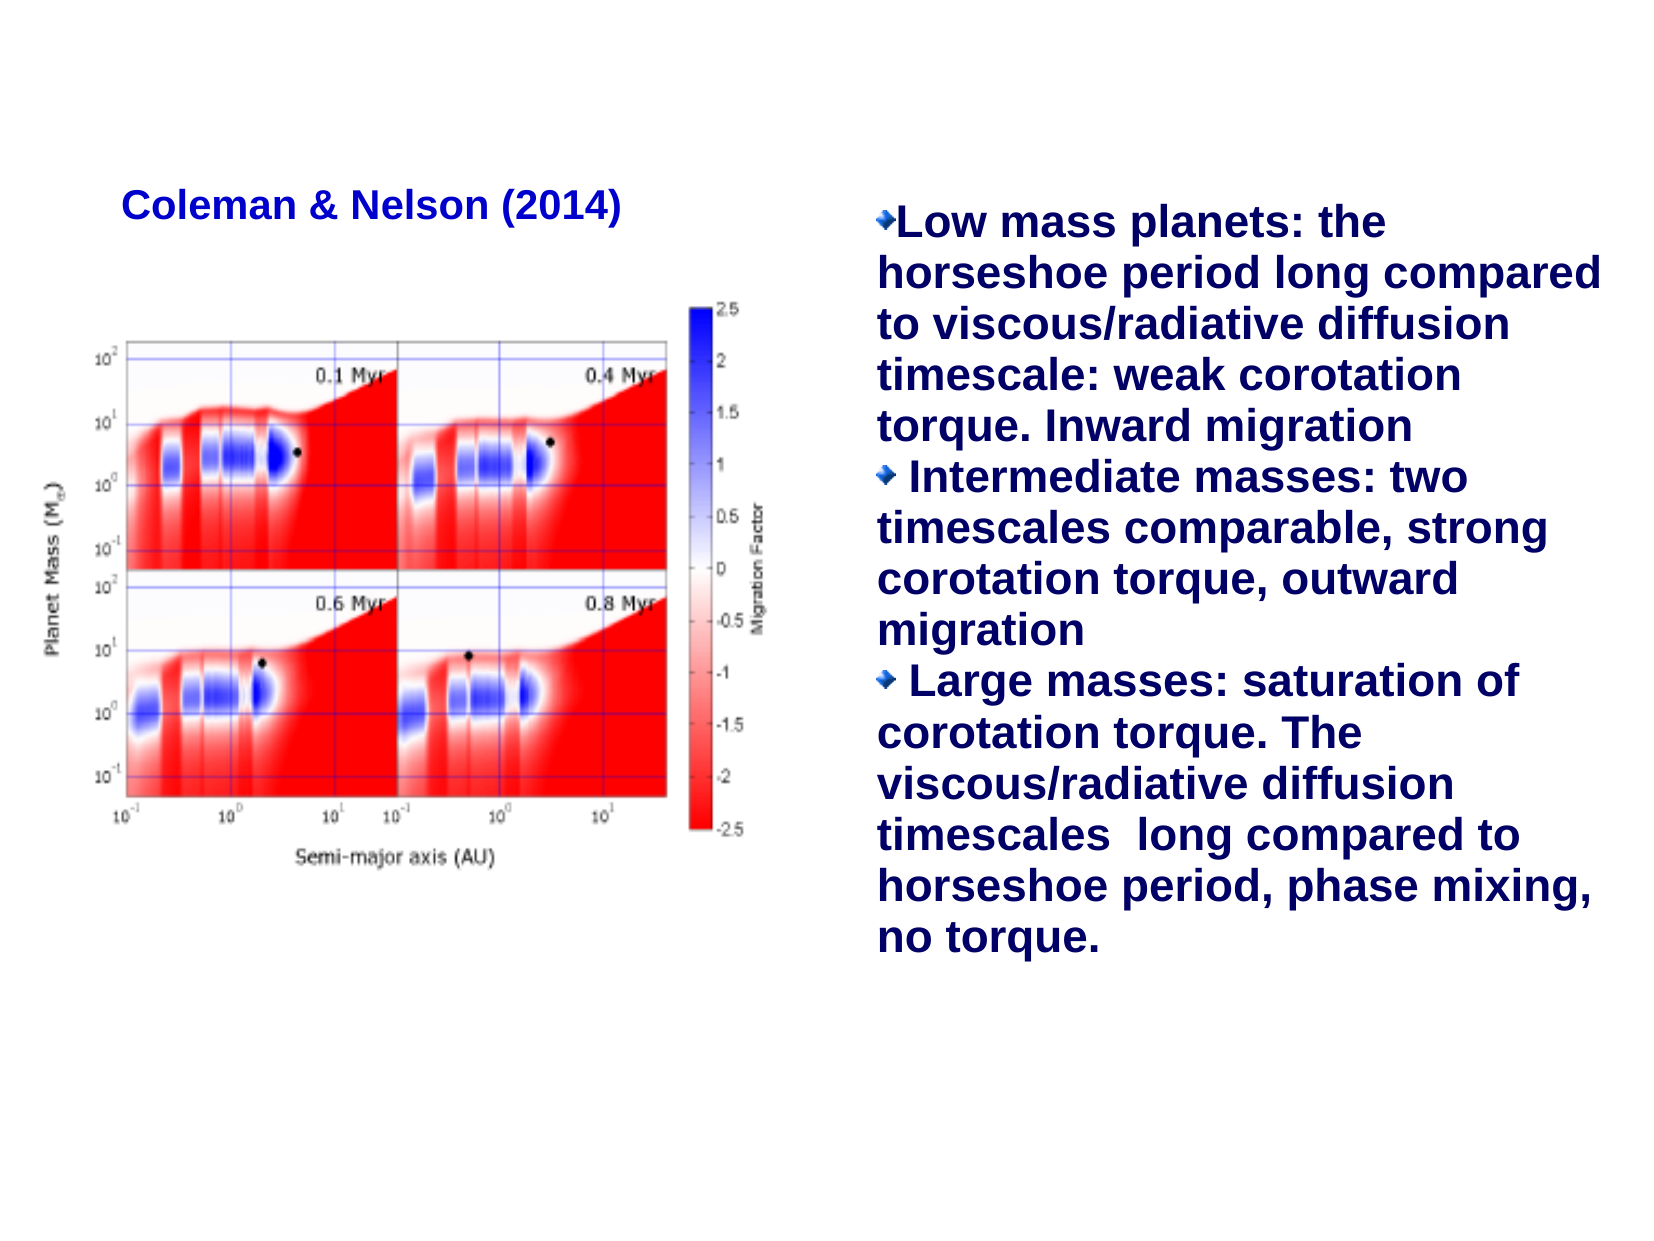

Coleman & Nelson (2014)
Low mass planets: the horseshoe period long compared to viscous/radiative diffusion timescale: weak corotation torque. Inward migration
 Intermediate masses: two timescales comparable, strong corotation torque, outward migration
 Large masses: saturation of corotation torque. The viscous/radiative diffusion timescales long compared to horseshoe period, phase mixing, no torque.